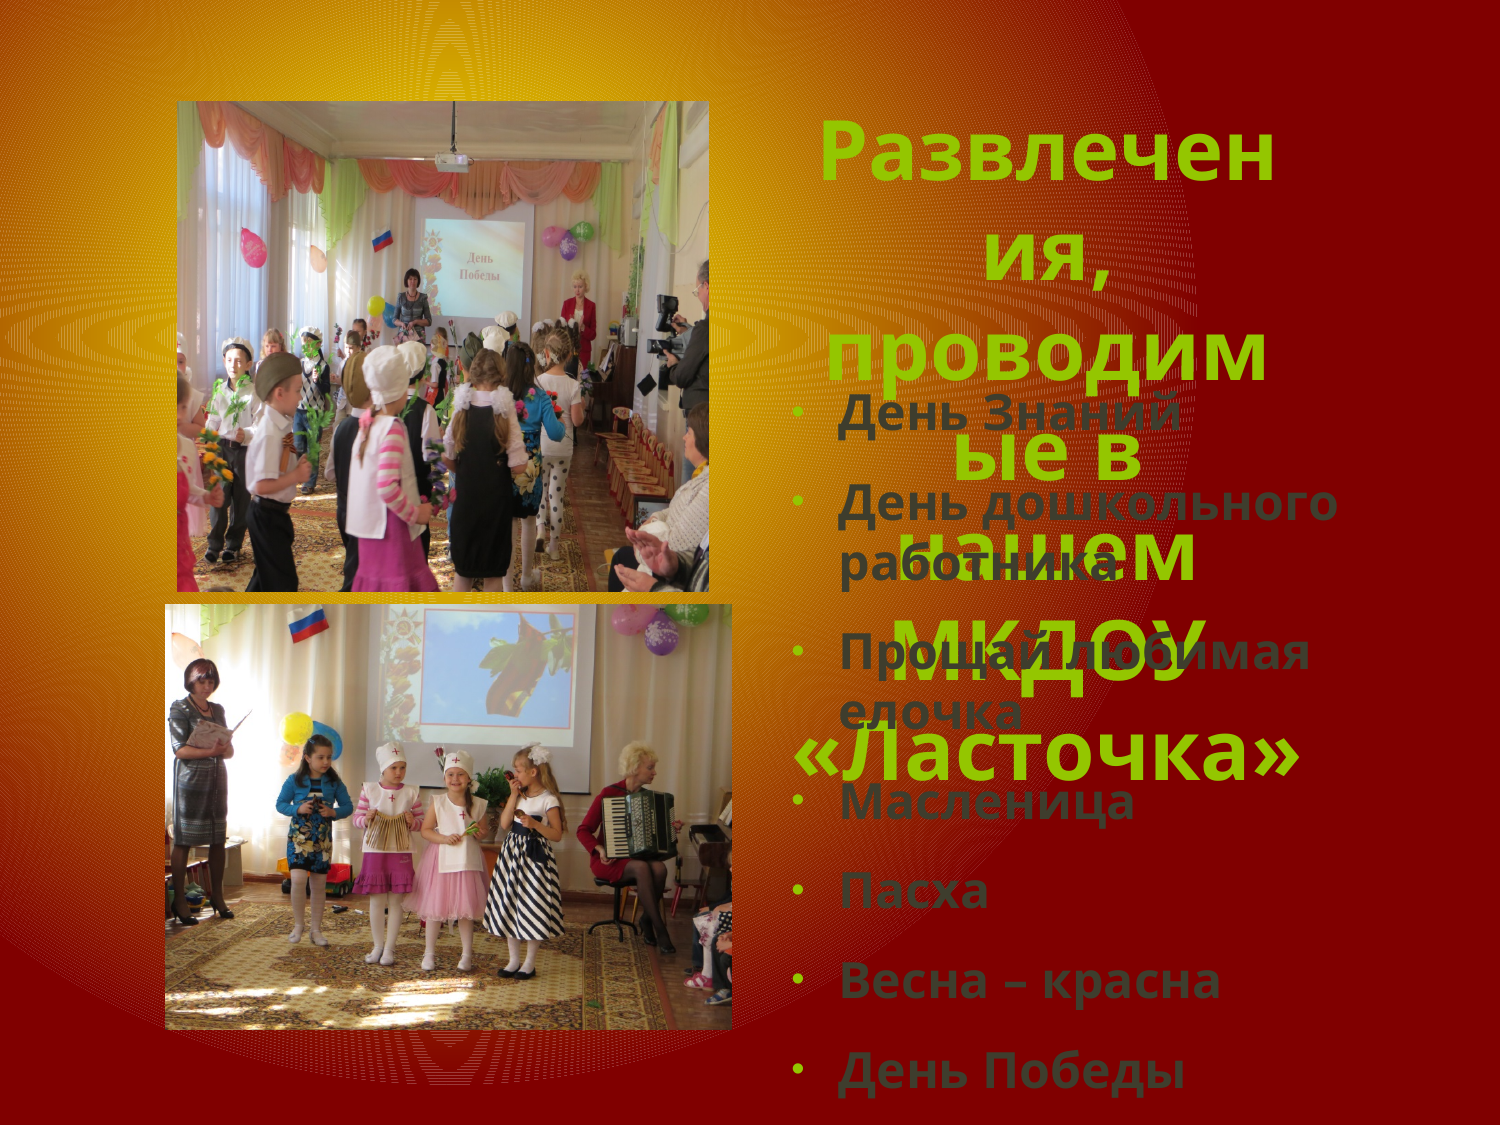

# Развлечения, проводимые в нашем МКДОУ «Ласточка»
День Знаний
День дошкольного работника
Прощай любимая елочка
Масленица
Пасха
Весна – красна
День Победы